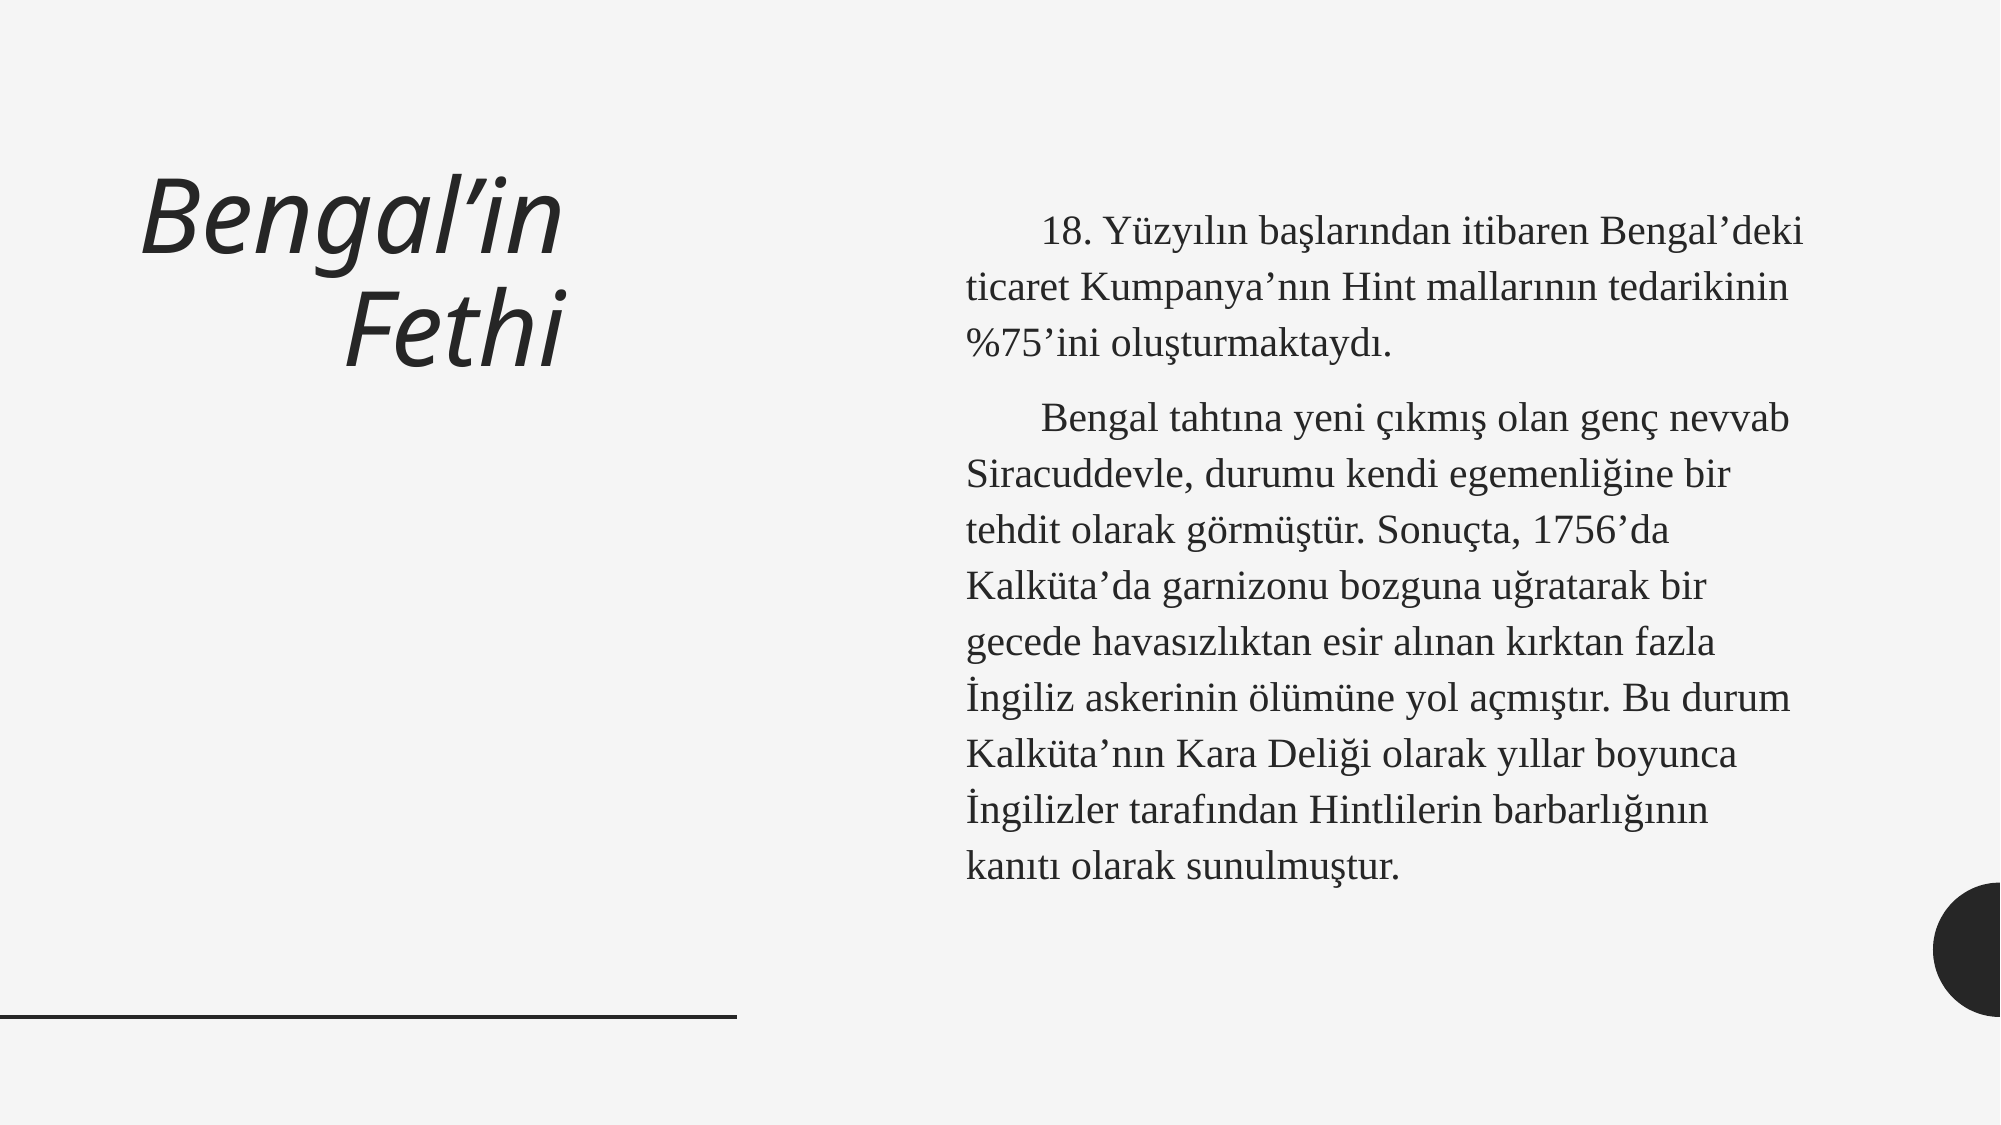

# Bengal’in Fethi
	18. Yüzyılın başlarından itibaren Bengal’deki ticaret Kumpanya’nın Hint mallarının tedarikinin %75’ini oluşturmaktaydı.
	Bengal tahtına yeni çıkmış olan genç nevvab Siracuddevle, durumu kendi egemenliğine bir tehdit olarak görmüştür. Sonuçta, 1756’da Kalküta’da garnizonu bozguna uğratarak bir gecede havasızlıktan esir alınan kırktan fazla İngiliz askerinin ölümüne yol açmıştır. Bu durum Kalküta’nın Kara Deliği olarak yıllar boyunca İngilizler tarafından Hintlilerin barbarlığının kanıtı olarak sunulmuştur.